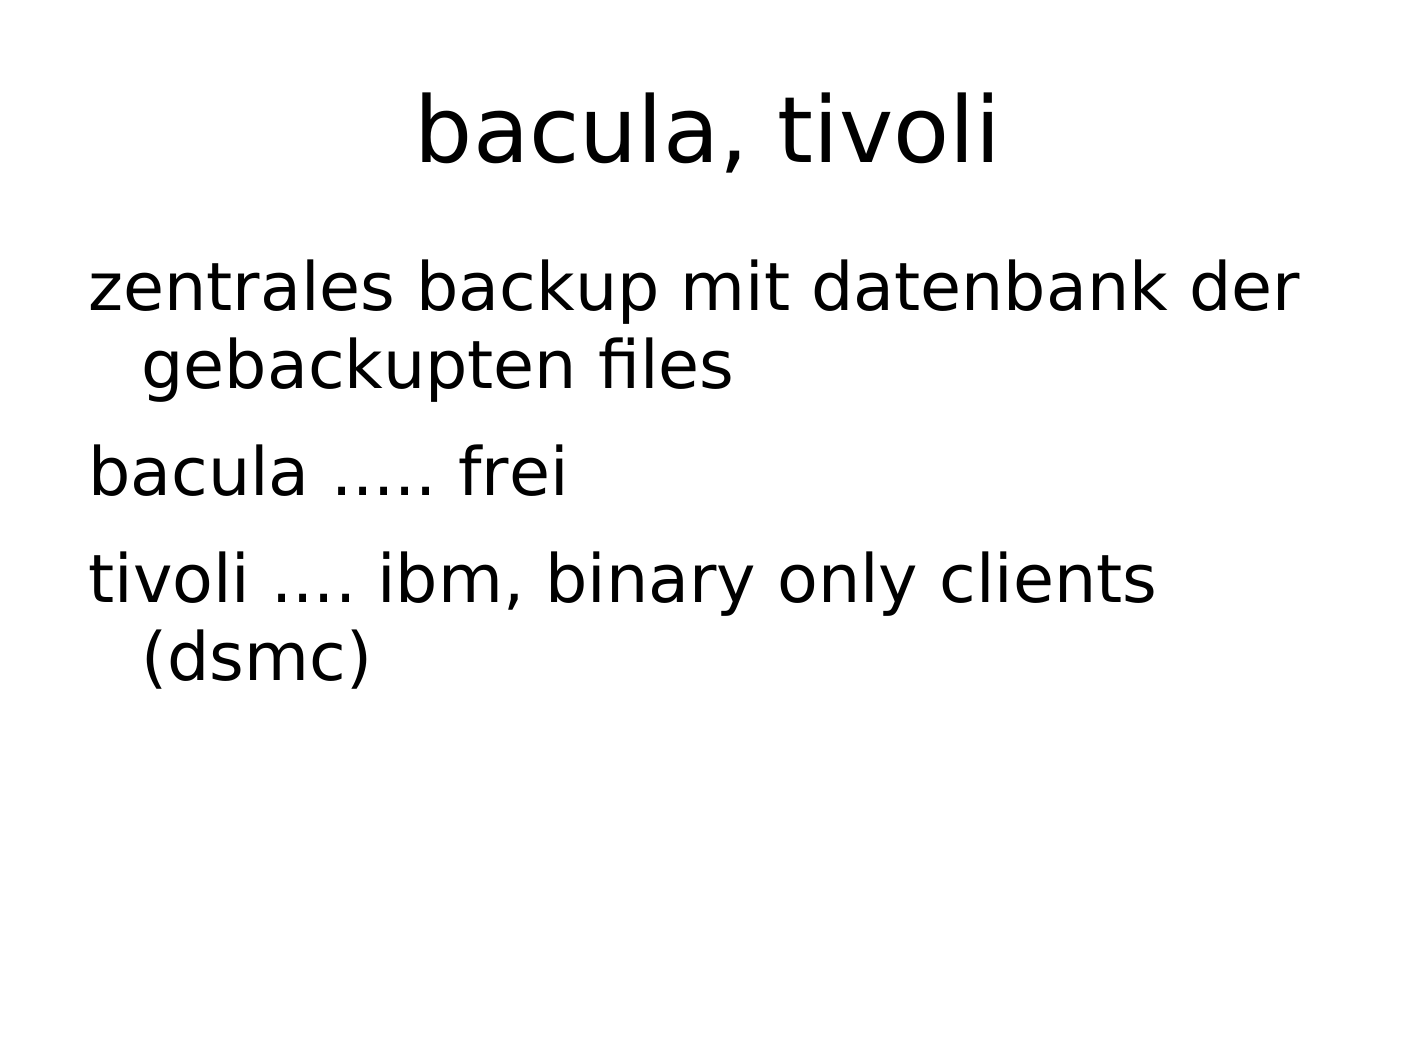

# bacula, tivoli
zentrales backup mit datenbank der gebackupten files
bacula ..... frei
tivoli .... ibm, binary only clients (dsmc)